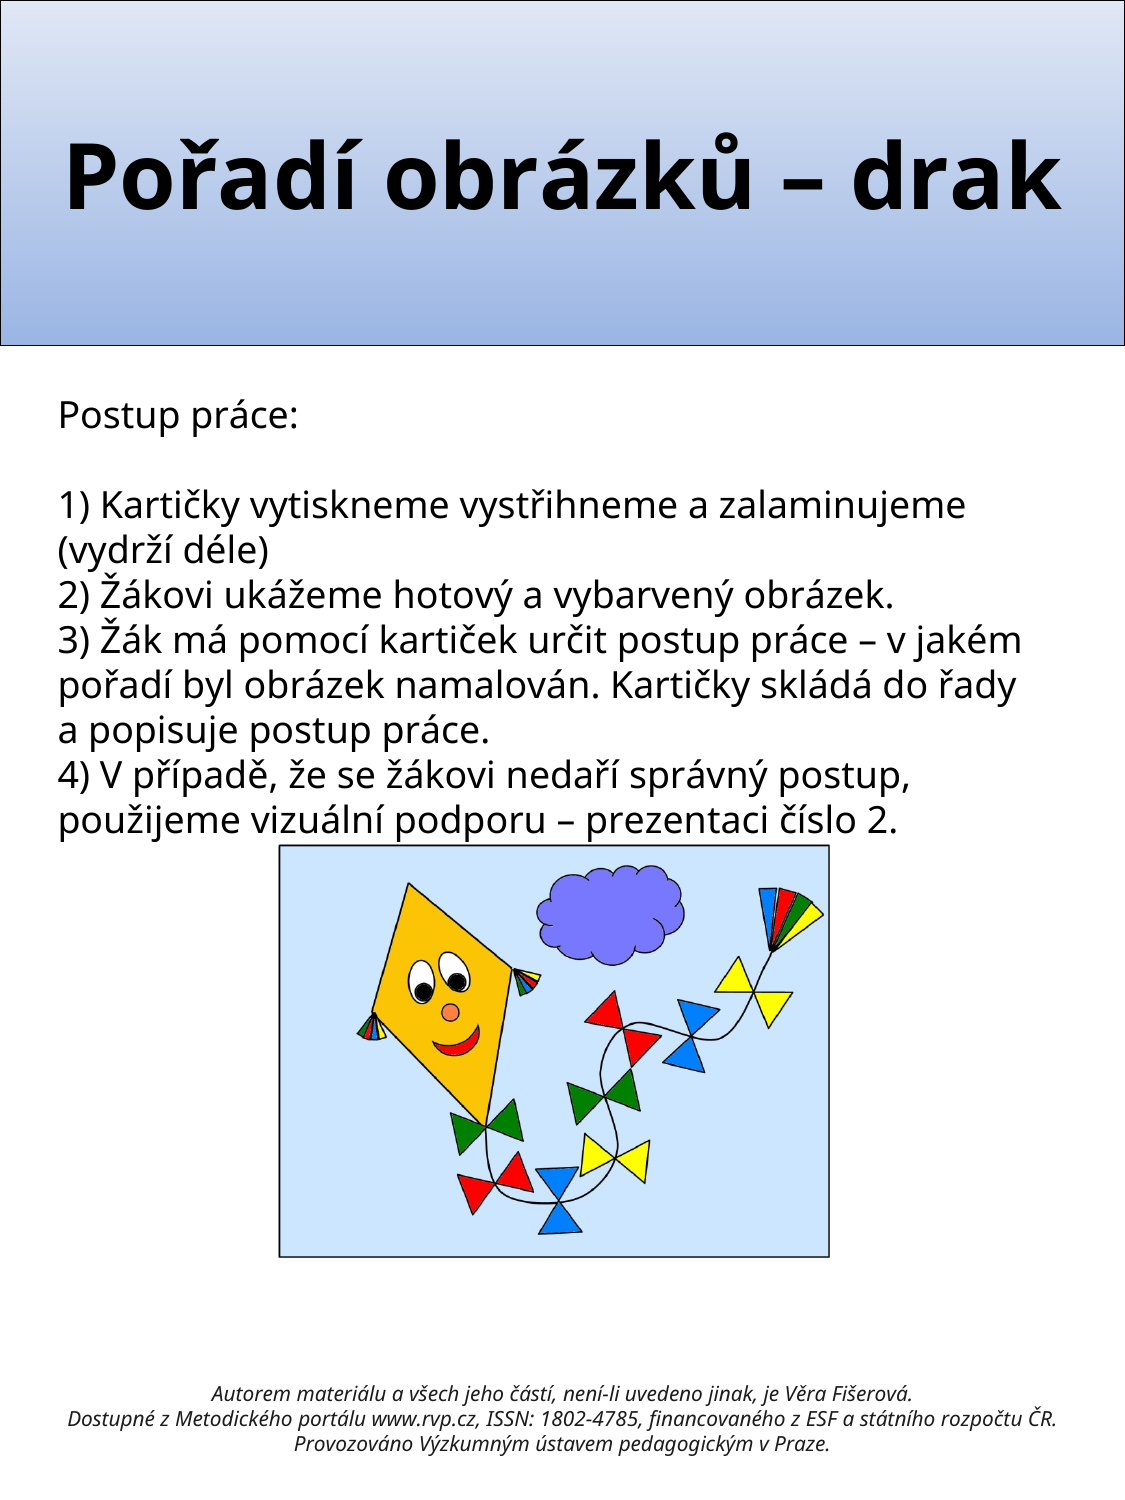

Pořadí obrázků – drak
Postup práce:
1) Kartičky vytiskneme vystřihneme a zalaminujeme (vydrží déle)
2) Žákovi ukážeme hotový a vybarvený obrázek.
3) Žák má pomocí kartiček určit postup práce – v jakém pořadí byl obrázek namalován. Kartičky skládá do řady
a popisuje postup práce.
4) V případě, že se žákovi nedaří správný postup, použijeme vizuální podporu – prezentaci číslo 2.
Autorem materiálu a všech jeho částí, není-li uvedeno jinak, je Věra Fišerová.
Dostupné z Metodického portálu www.rvp.cz, ISSN: 1802-4785, financovaného z ESF a státního rozpočtu ČR.
Provozováno Výzkumným ústavem pedagogickým v Praze.